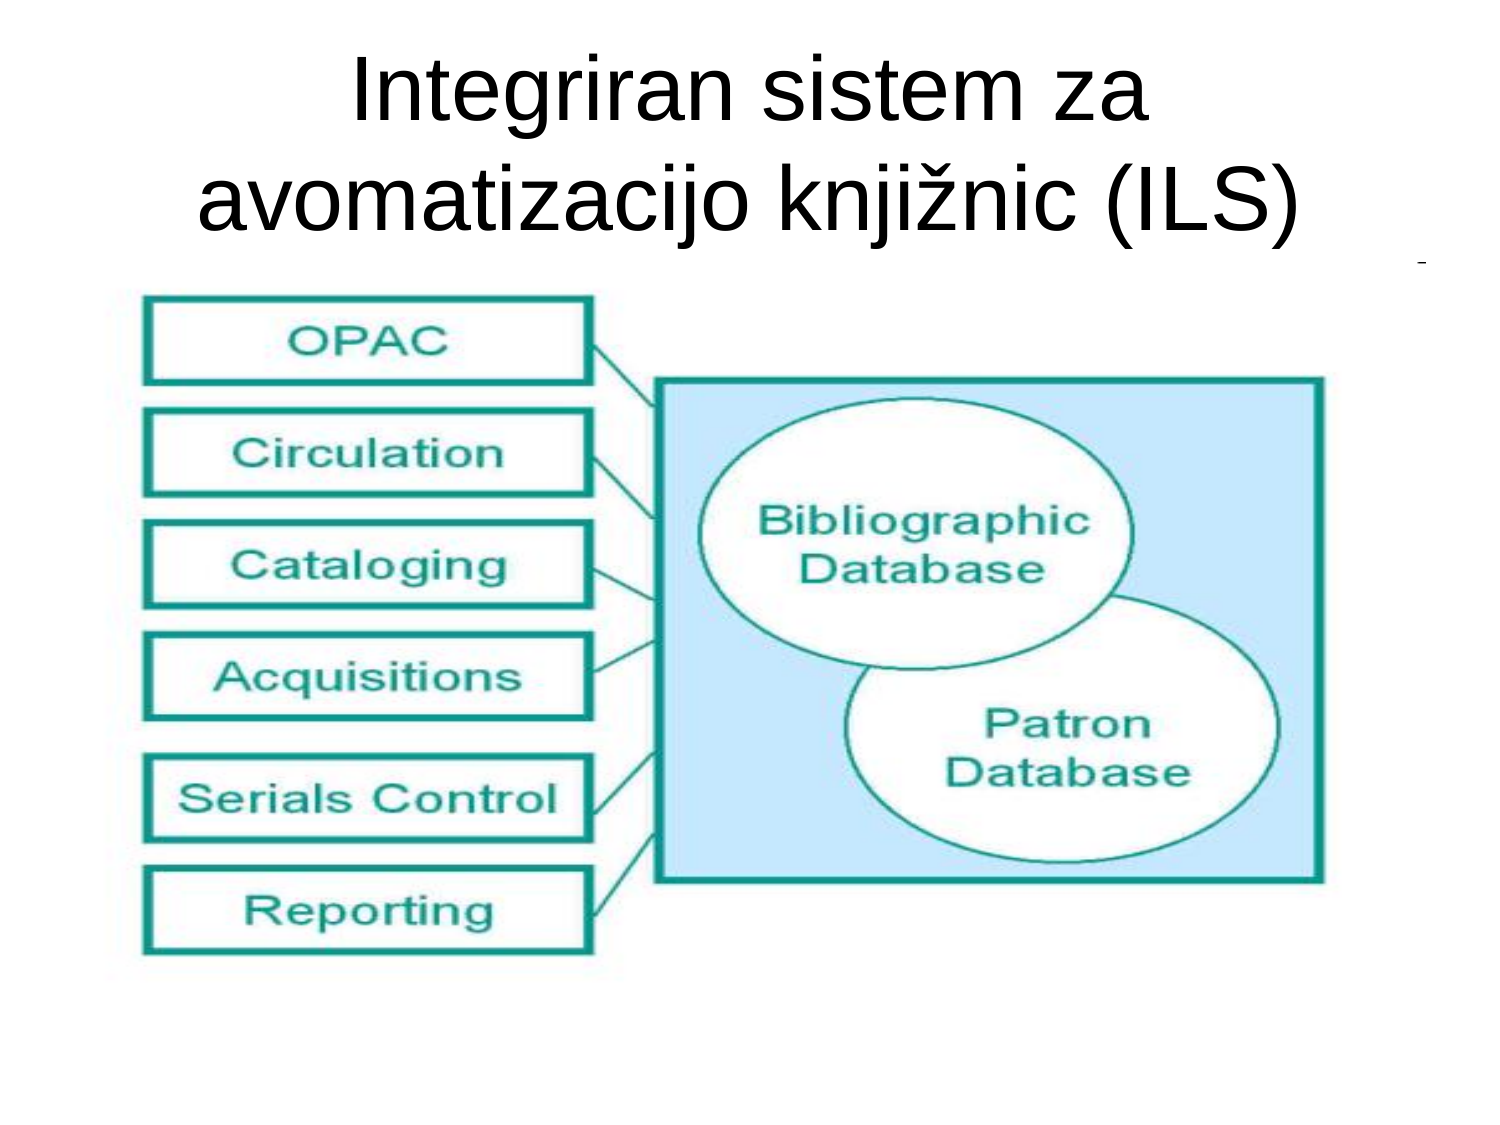

# Integriran sistem za avomatizacijo knjižnic (ILS)